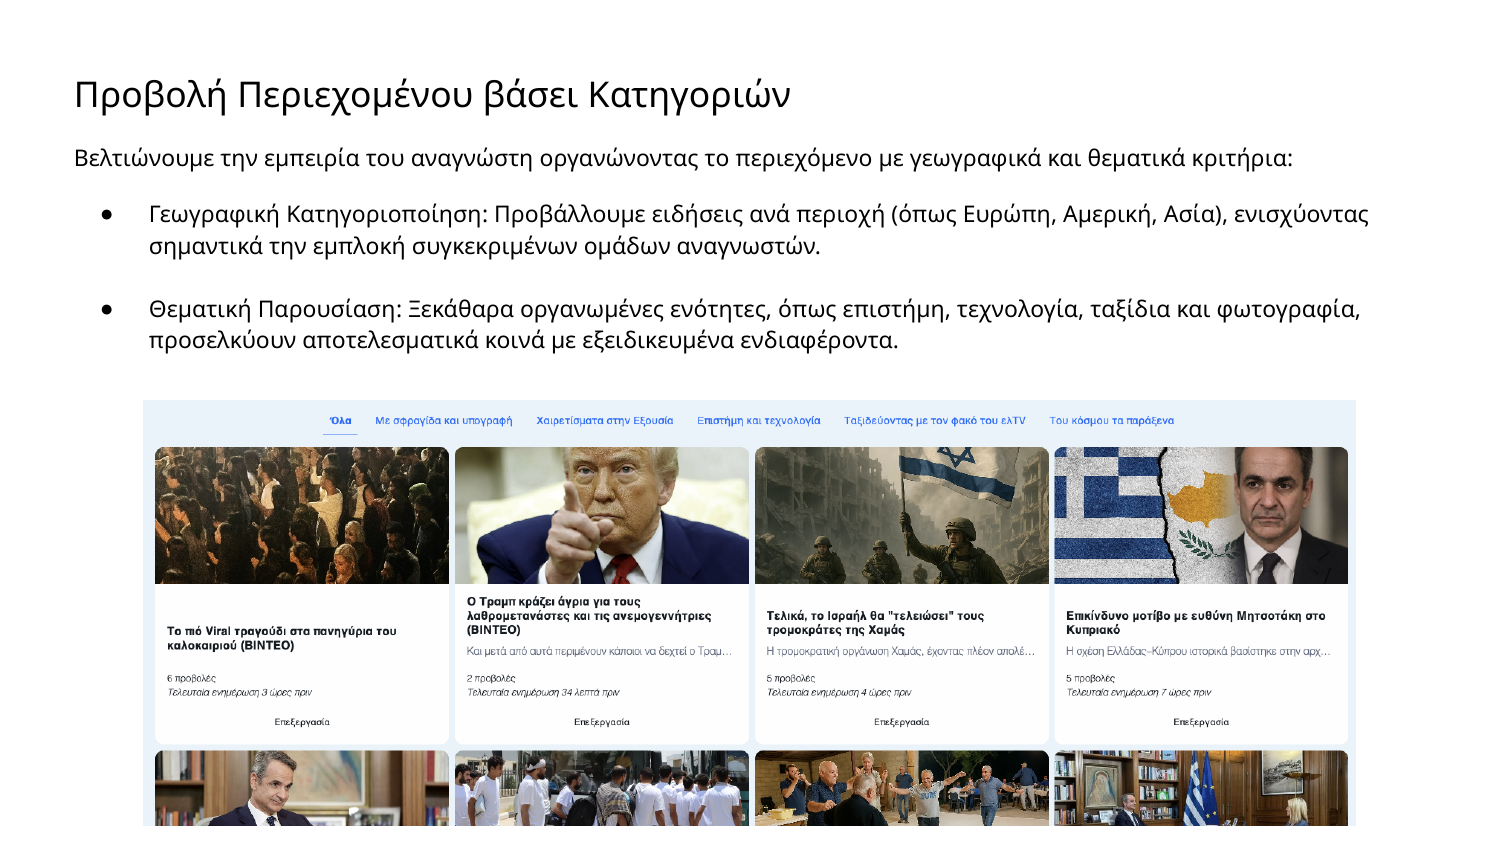

Προβολή Περιεχομένου βάσει Κατηγοριών
Βελτιώνουμε την εμπειρία του αναγνώστη οργανώνοντας το περιεχόμενο με γεωγραφικά και θεματικά κριτήρια:
Γεωγραφική Κατηγοριοποίηση: Προβάλλουμε ειδήσεις ανά περιοχή (όπως Ευρώπη, Αμερική, Ασία), ενισχύοντας σημαντικά την εμπλοκή συγκεκριμένων ομάδων αναγνωστών.
Θεματική Παρουσίαση: Ξεκάθαρα οργανωμένες ενότητες, όπως επιστήμη, τεχνολογία, ταξίδια και φωτογραφία, προσελκύουν αποτελεσματικά κοινά με εξειδικευμένα ενδιαφέροντα.